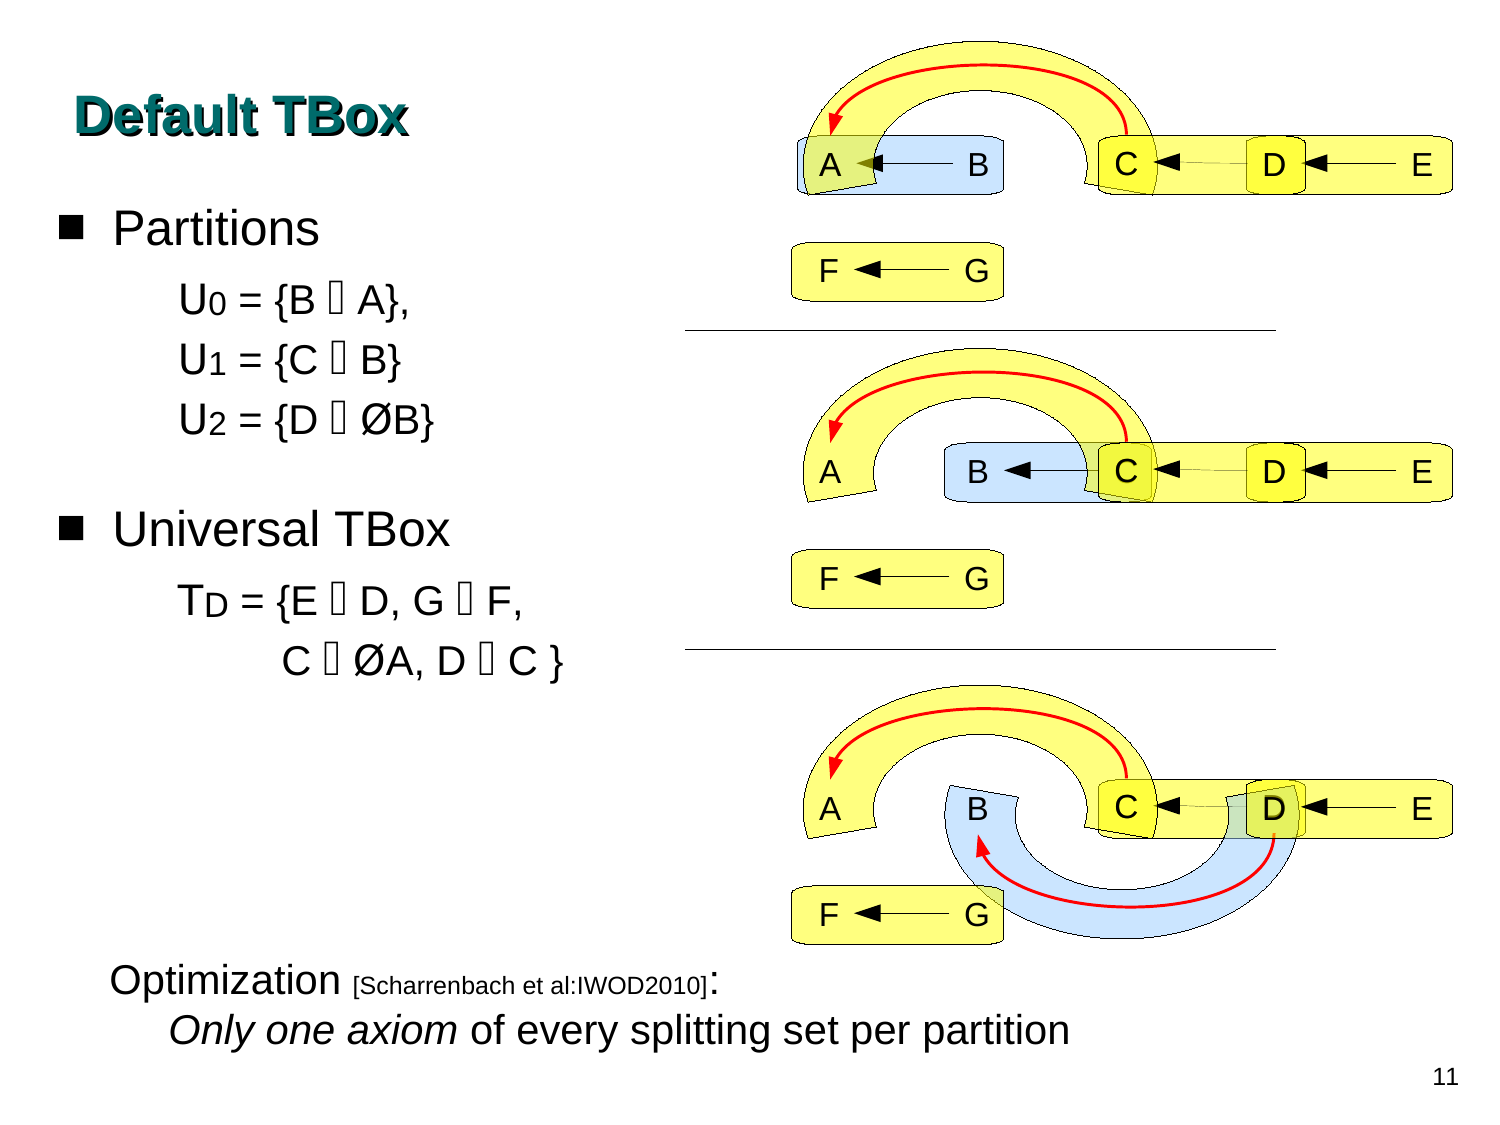

# Default TBox
C
A
C
D
D
E
A
B
Partitions
U0 = {B  A},
U1 = {C  B}
U2 = {D  ØB}
Universal TBox
TD = {E  D, G  F,
 C  ØA, D  C }
F
G
C
A
C
D
D
E
B
C
F
G
C
A
D
B
C
D
D
E
F
G
Optimization [Scharrenbach et al:IWOD2010]:
Only one axiom of every splitting set per partition
11